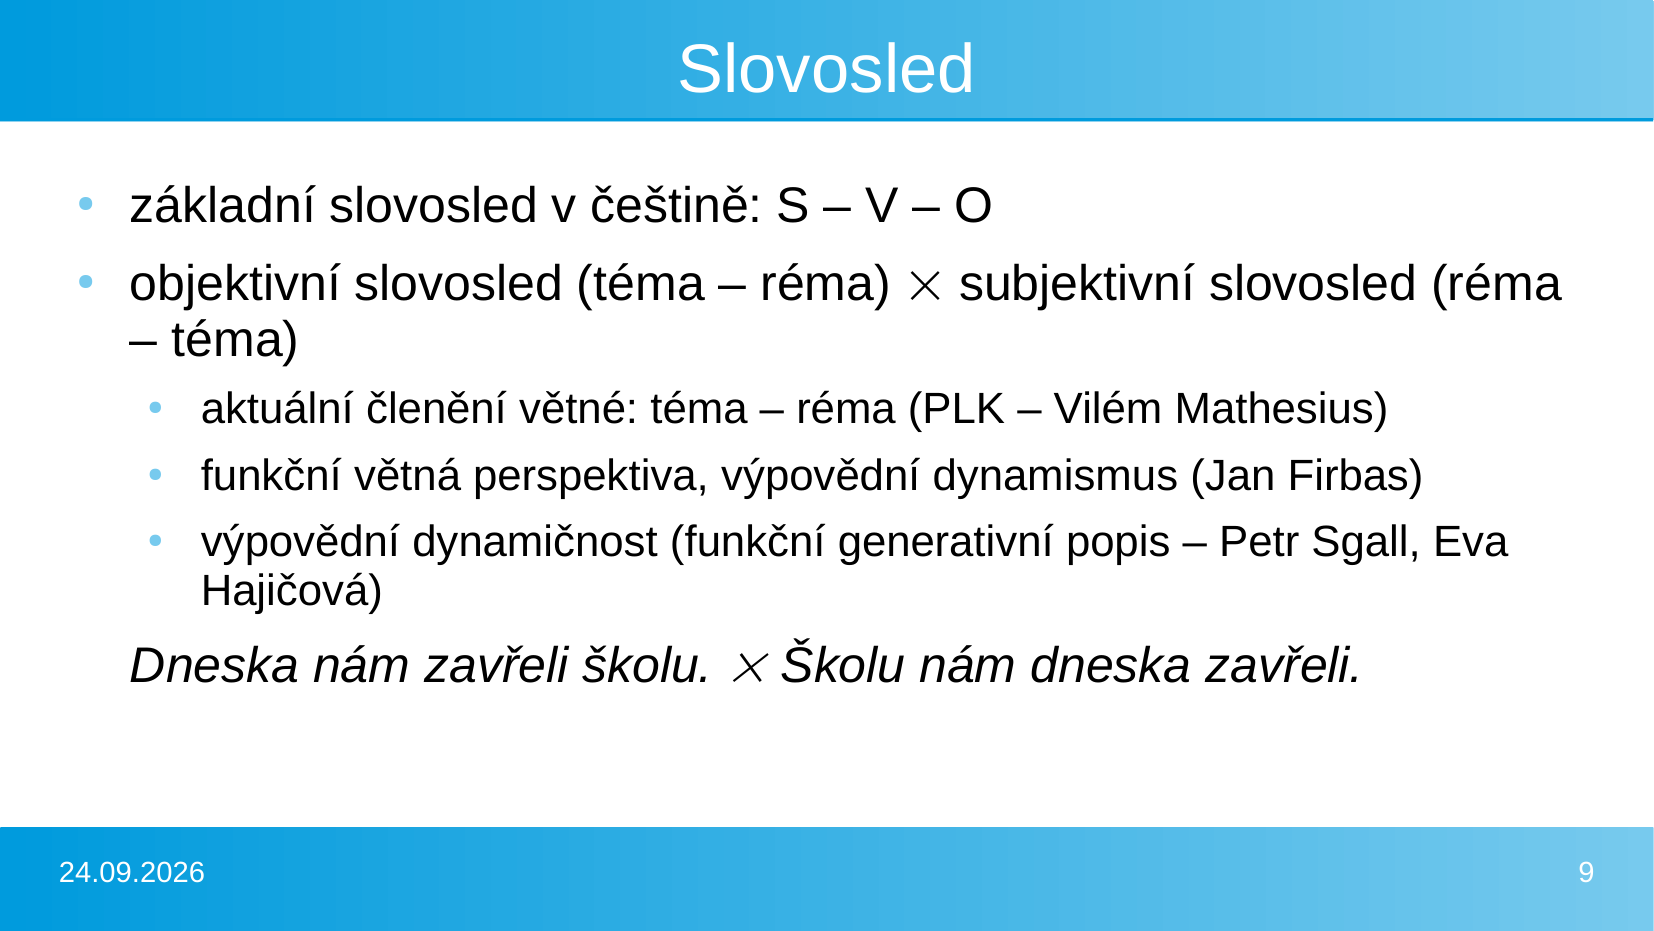

# Slovosled
základní slovosled v češtině: S – V – O
objektivní slovosled (téma – réma)  subjektivní slovosled (réma – téma)
aktuální členění větné: téma – réma (PLK – Vilém Mathesius)
funkční větná perspektiva, výpovědní dynamismus (Jan Firbas)
výpovědní dynamičnost (funkční generativní popis – Petr Sgall, Eva Hajičová)
Dneska nám zavřeli školu.  Školu nám dneska zavřeli.
9